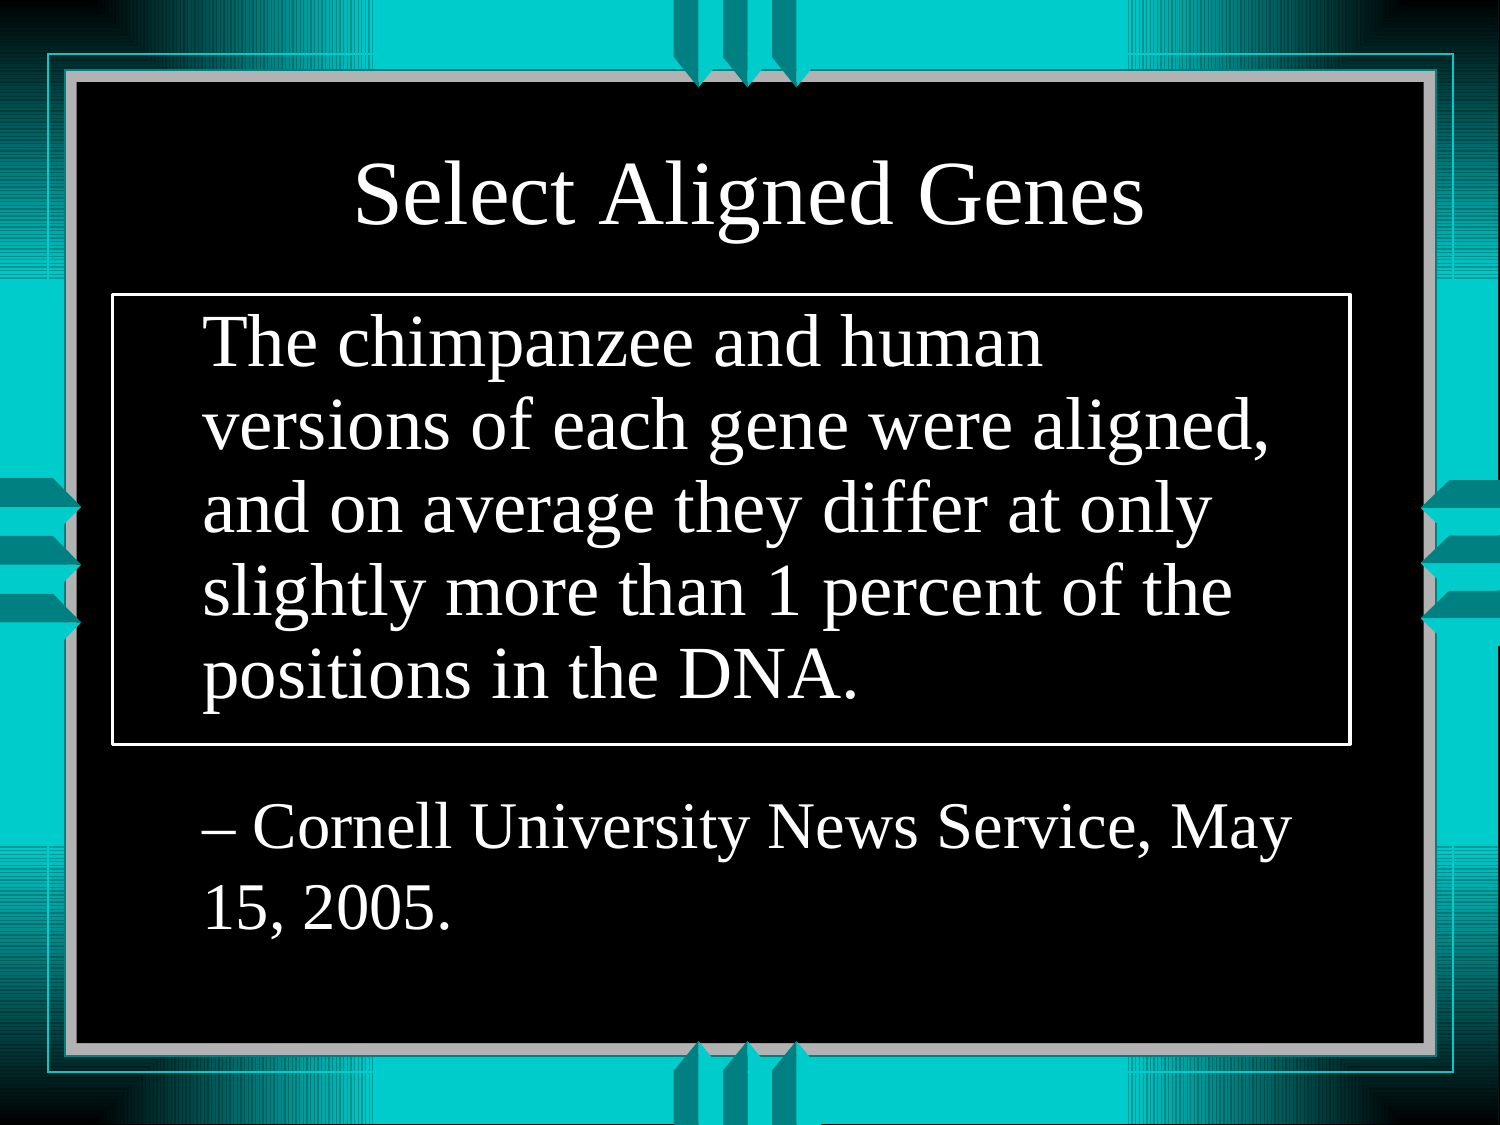

# Select Aligned Genes
The chimpanzee and human versions of each gene were aligned, and on average they differ at only slightly more than 1 percent of the positions in the DNA.
– Cornell University News Service, May 15, 2005.